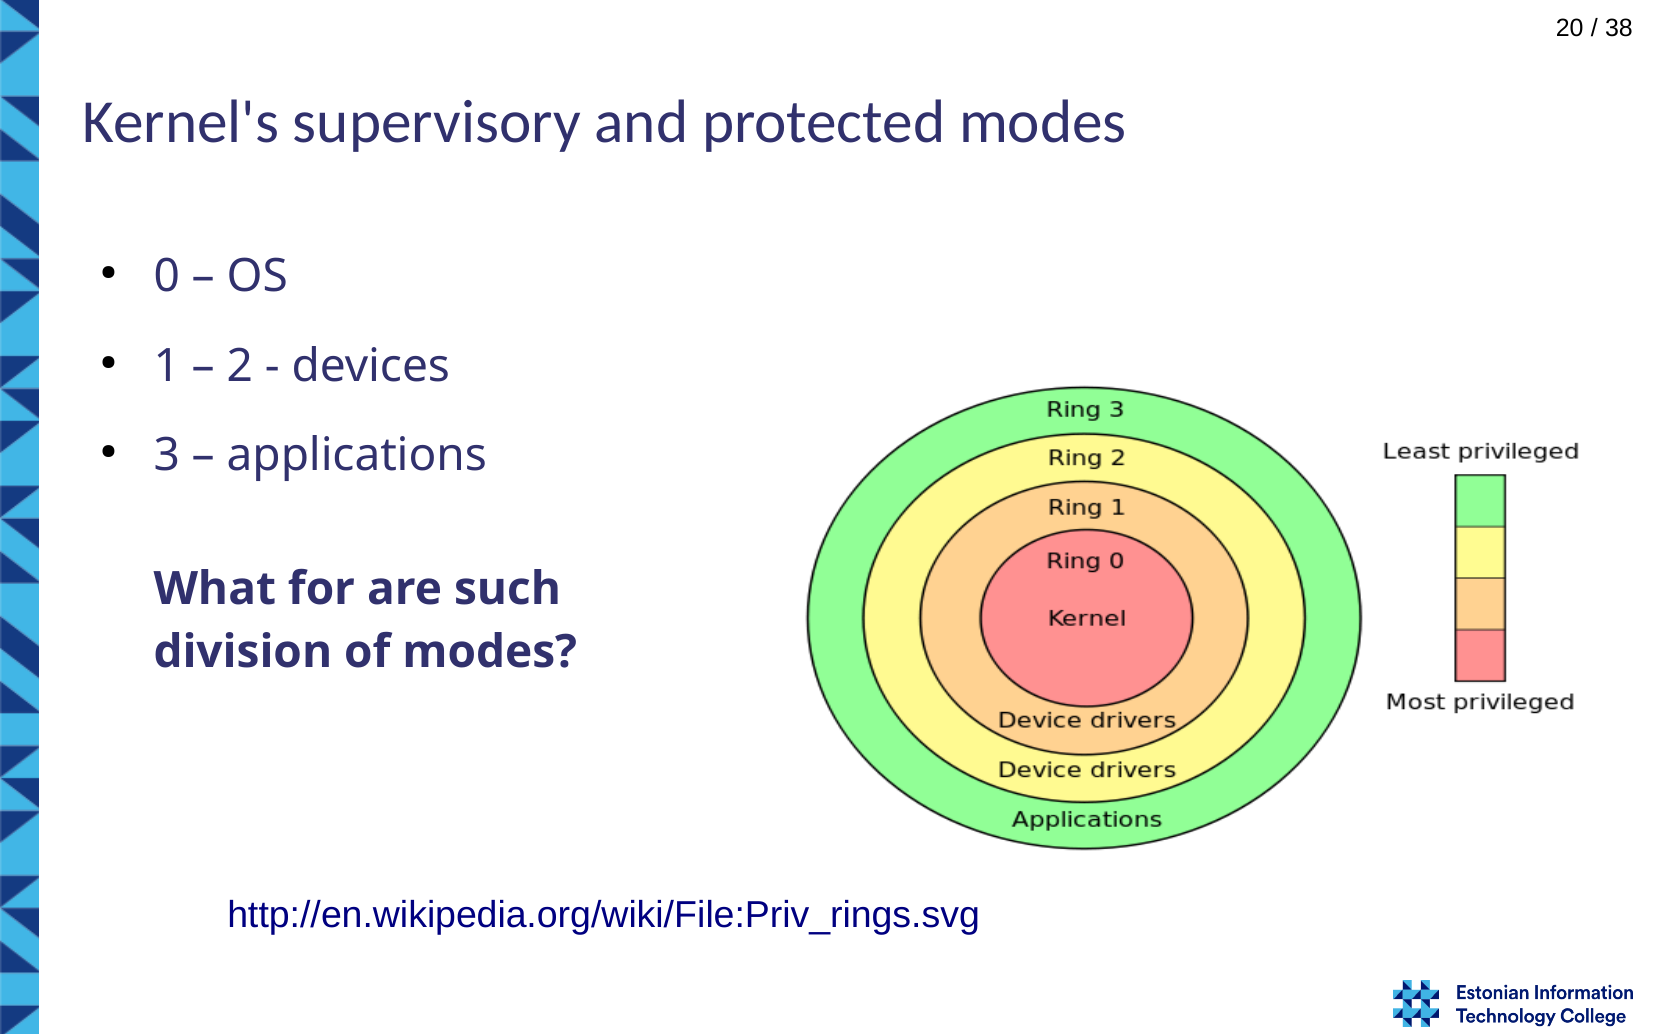

# Kernel's supervisory and protected modes
0 – OS
1 – 2 - devices
3 – applications
What for are such division of modes?
http://en.wikipedia.org/wiki/File:Priv_rings.svg